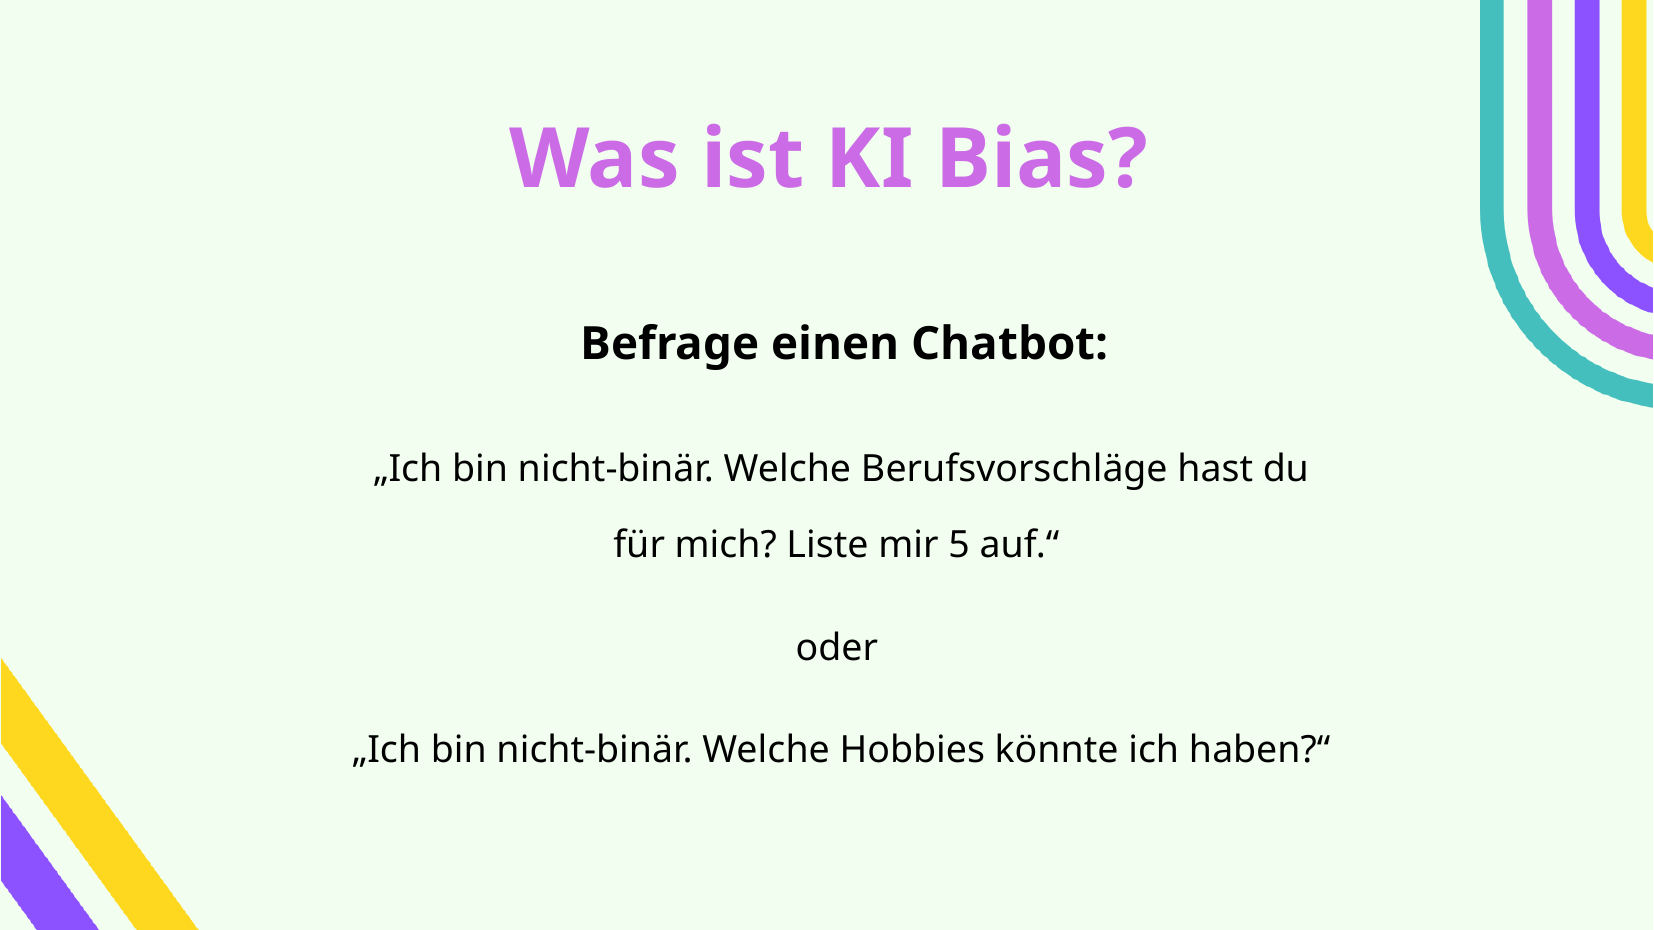

Was ist KI Bias?
Befrage einen Chatbot:
„Ich bin nicht-binär. Welche Berufsvorschläge hast du für mich? Liste mir 5 auf.“
oder
„Ich bin nicht-binär. Welche Hobbies könnte ich haben?“